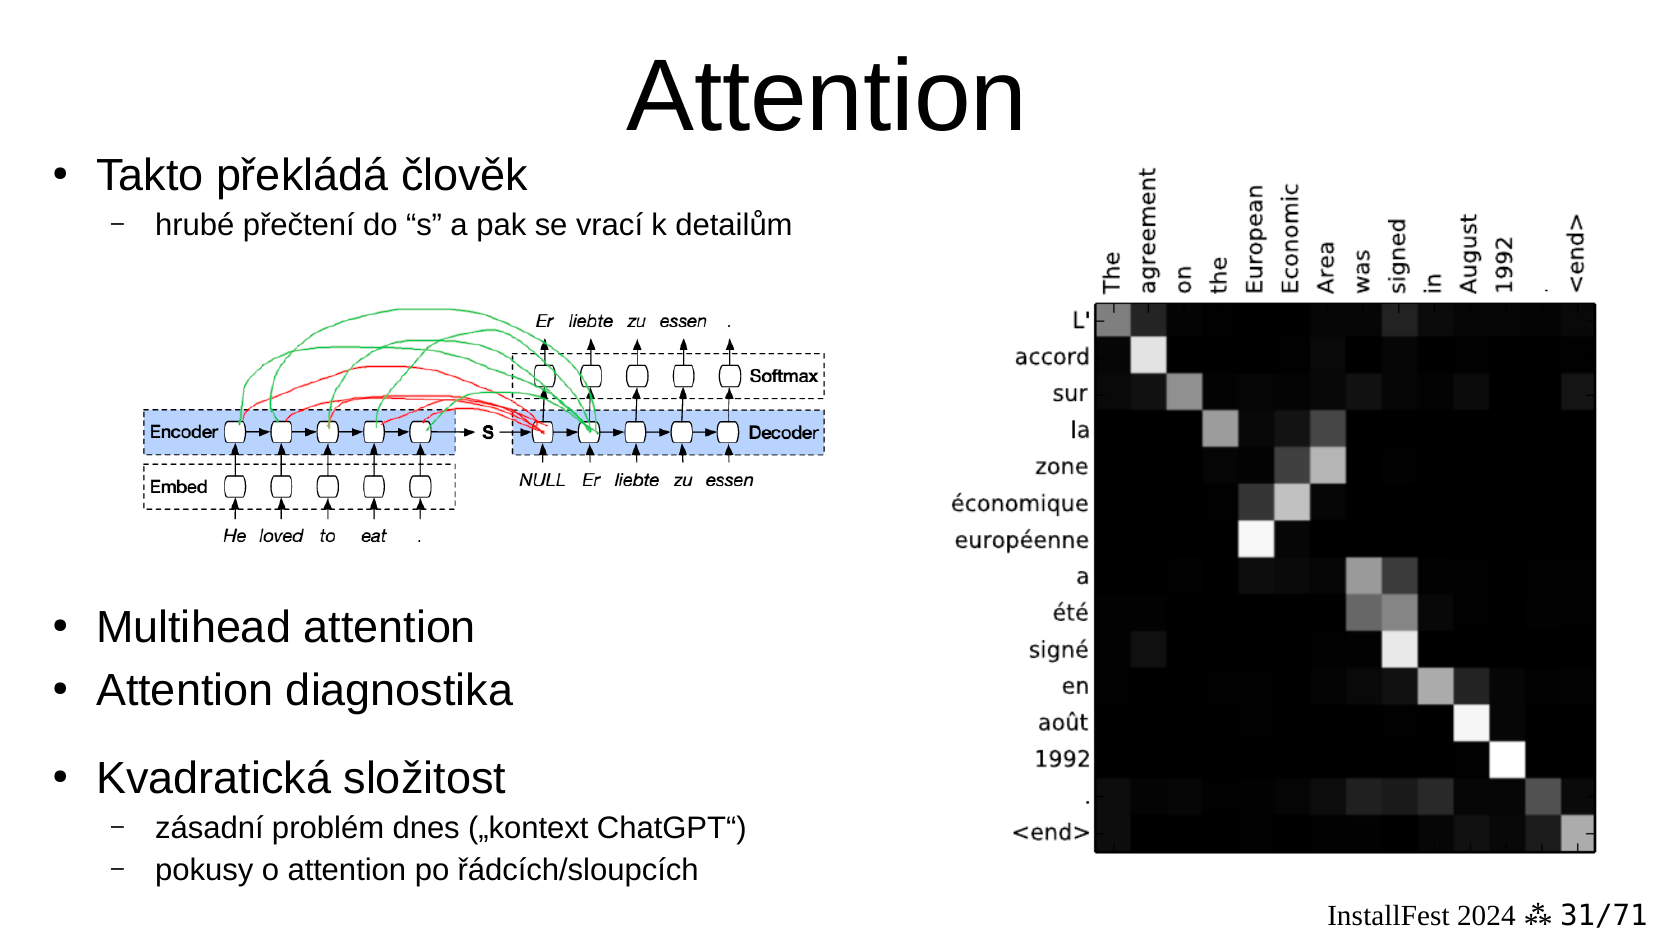

# Attention
Takto překládá člověk
hrubé přečtení do “s” a pak se vrací k detailům
Multihead attention
Attention diagnostika
Kvadratická složitost
zásadní problém dnes („kontext ChatGPT“)
pokusy o attention po řádcích/sloupcích
31